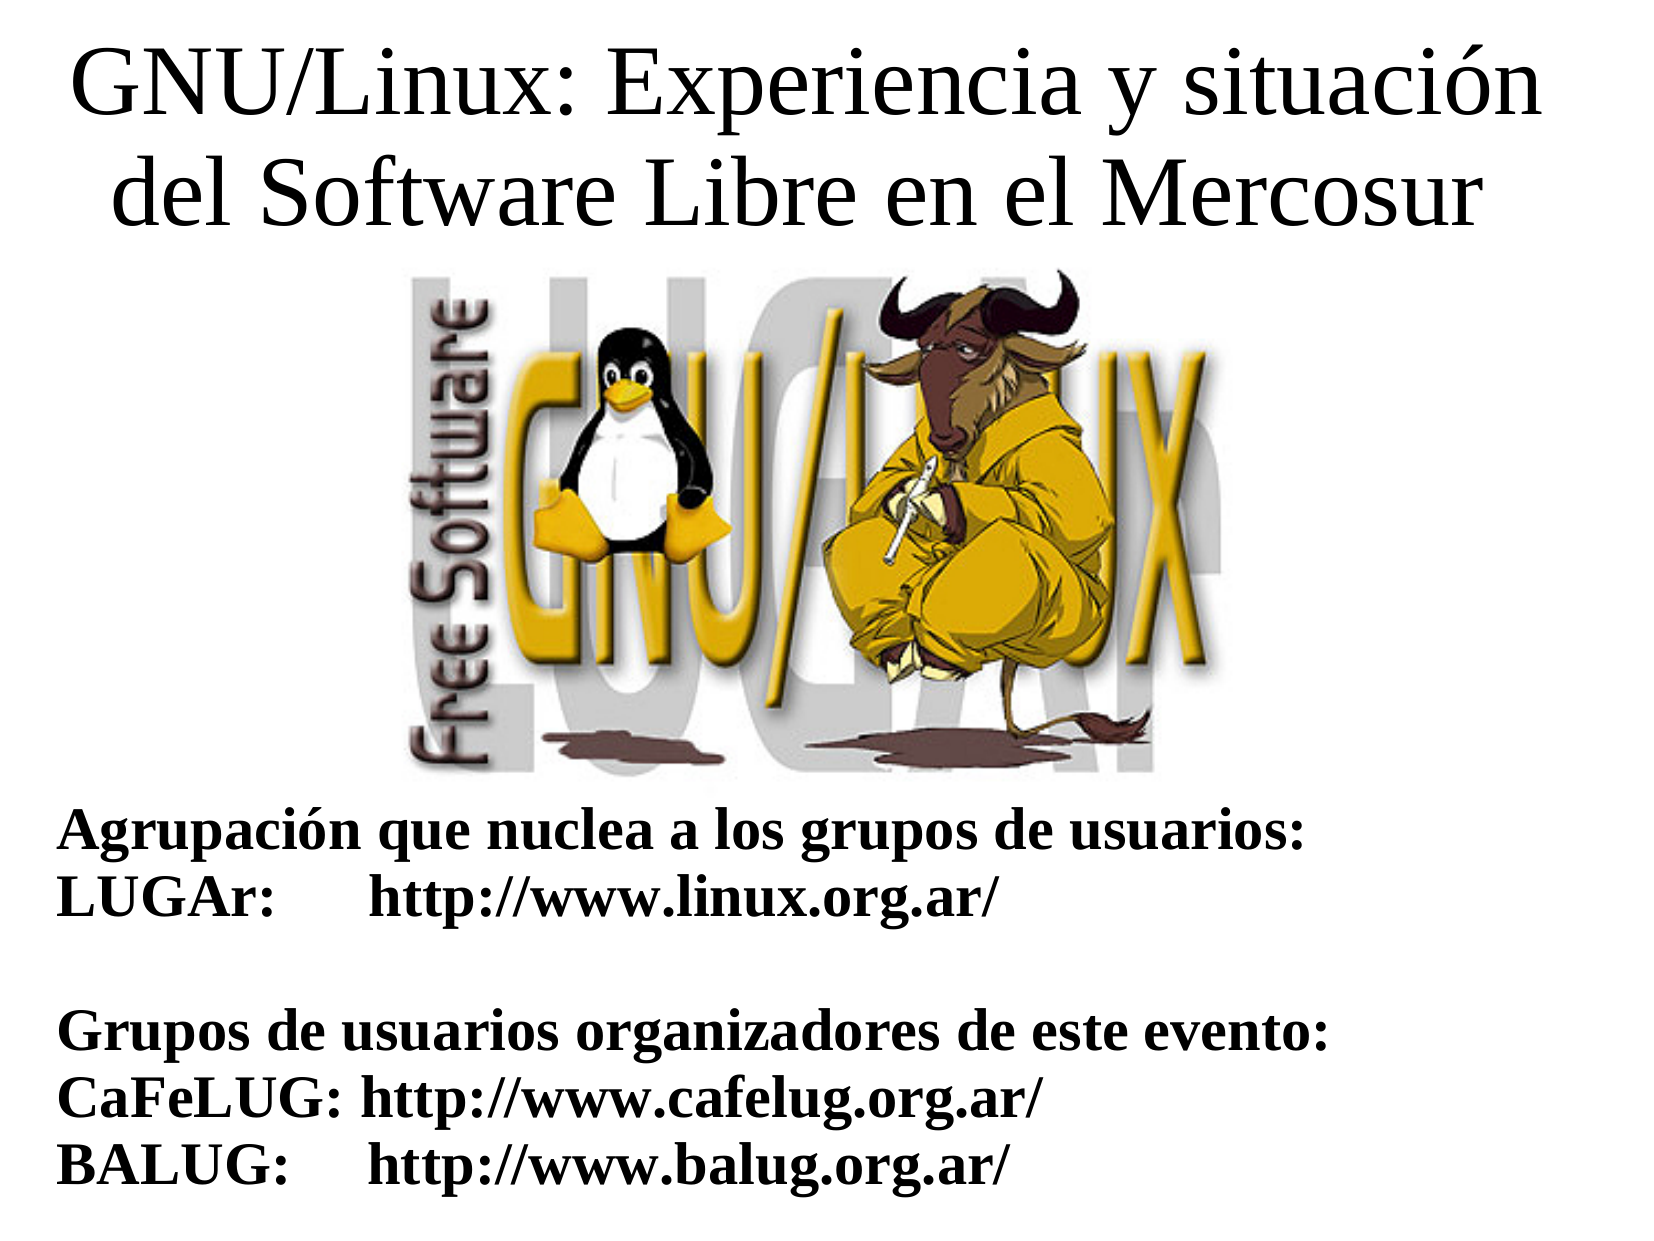

GNU/Linux: Experiencia y situación del Software Libre en el Mercosur
Agrupación que nuclea a los grupos de usuarios:
LUGAr: http://www.linux.org.ar/
Grupos de usuarios organizadores de este evento:
CaFeLUG: http://www.cafelug.org.ar/
BALUG: http://www.balug.org.ar/